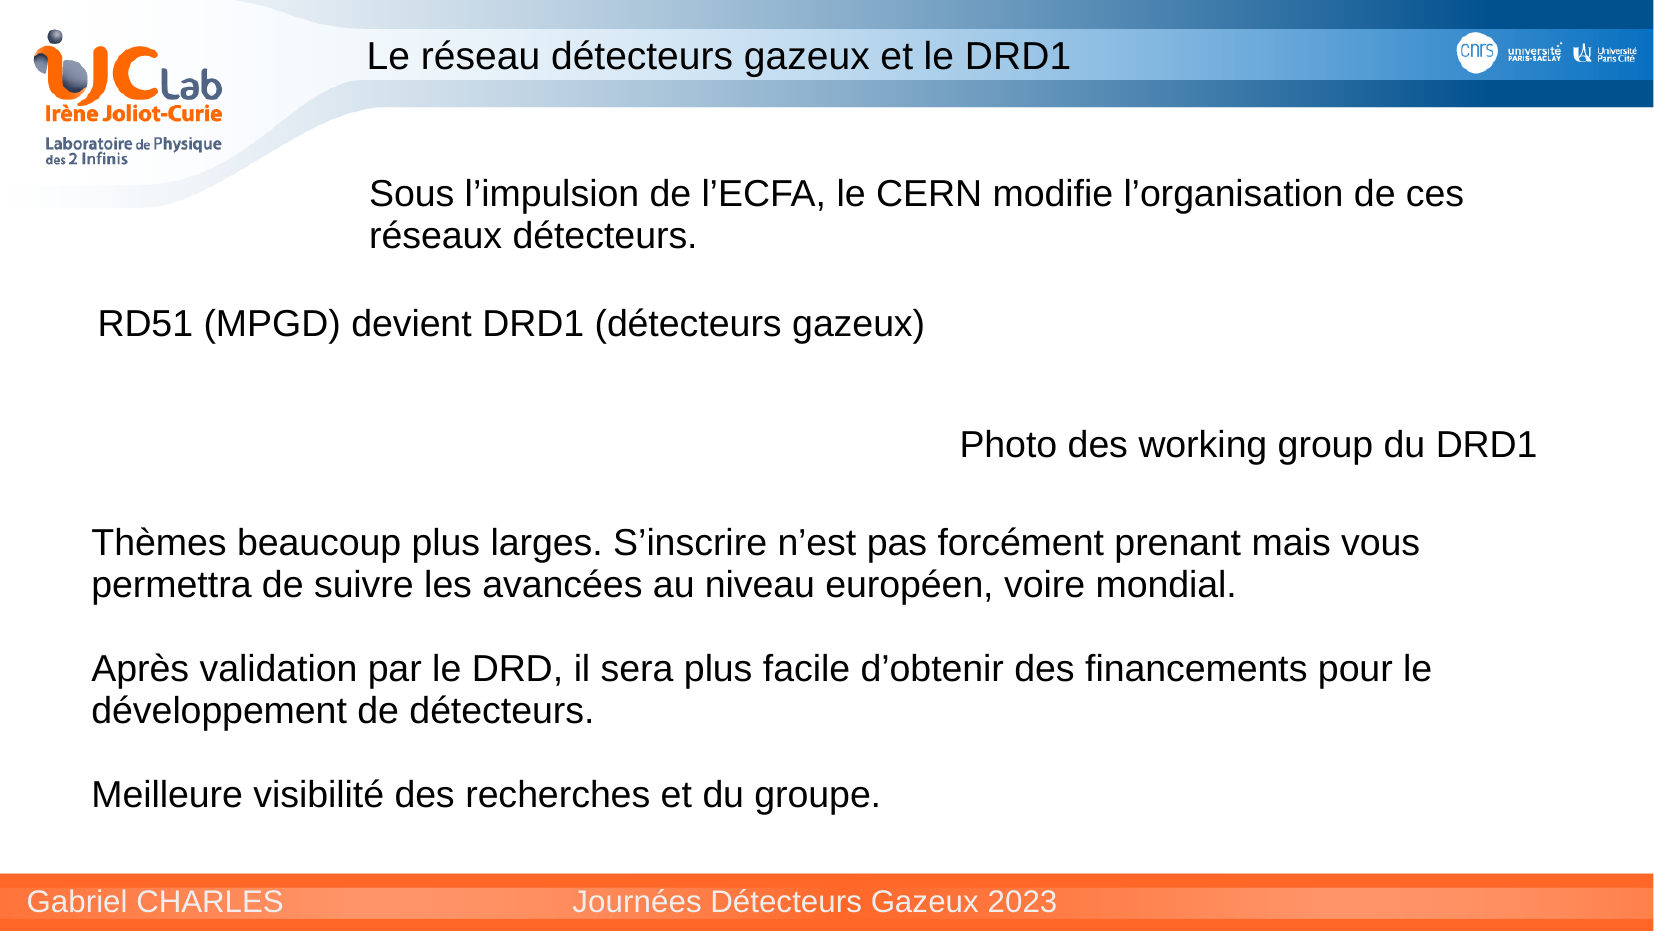

# Le réseau détecteurs gazeux et le DRD1
Sous l’impulsion de l’ECFA, le CERN modifie l’organisation de ces réseaux détecteurs.
RD51 (MPGD) devient DRD1 (détecteurs gazeux)
Photo des working group du DRD1
Thèmes beaucoup plus larges. S’inscrire n’est pas forcément prenant mais vous permettra de suivre les avancées au niveau européen, voire mondial.
Après validation par le DRD, il sera plus facile d’obtenir des financements pour le développement de détecteurs.
Meilleure visibilité des recherches et du groupe.